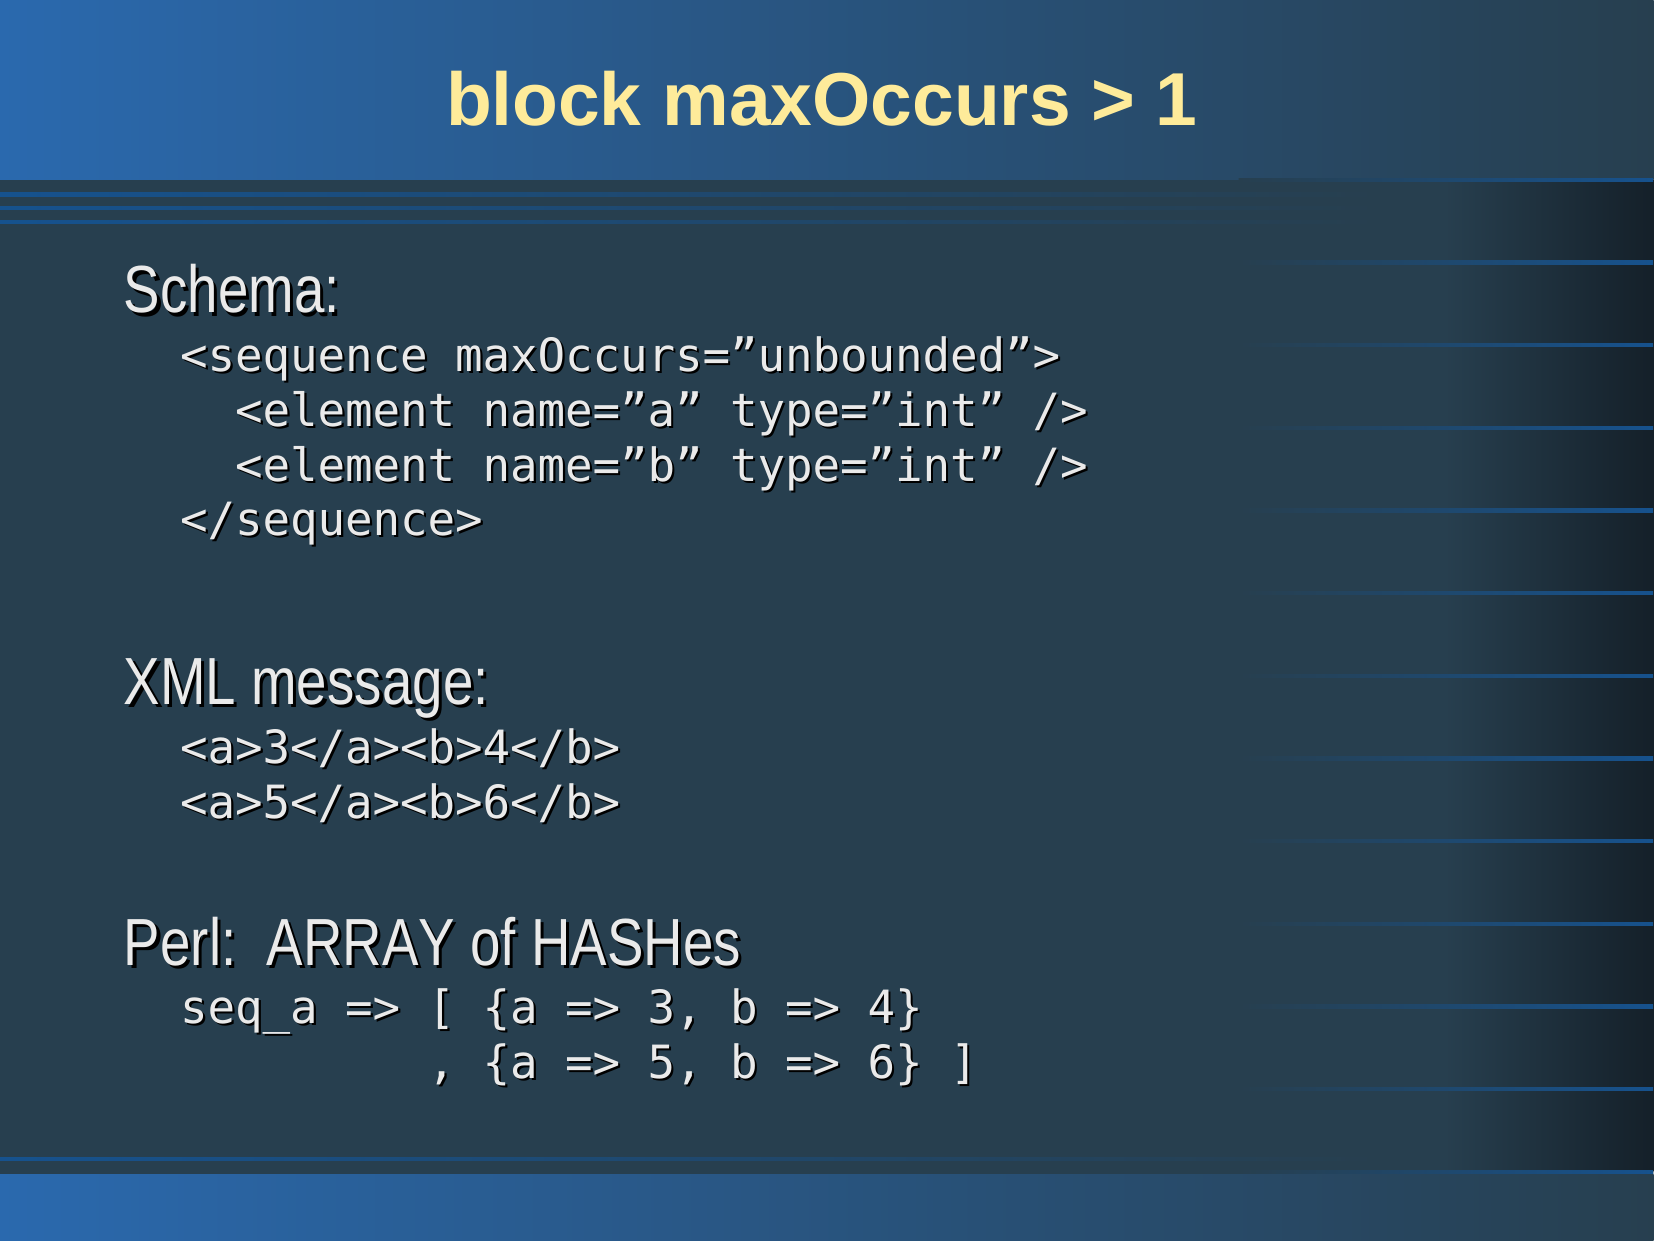

# block maxOccurs > 1
Schema:
<sequence maxOccurs=”unbounded”>
 <element name=”a” type=”int” />
 <element name=”b” type=”int” />
</sequence>
XML message:
<a>3</a><b>4</b>
<a>5</a><b>6</b>
Perl: ARRAY of HASHes
seq_a => [ {a => 3, b => 4}
 , {a => 5, b => 6} ]